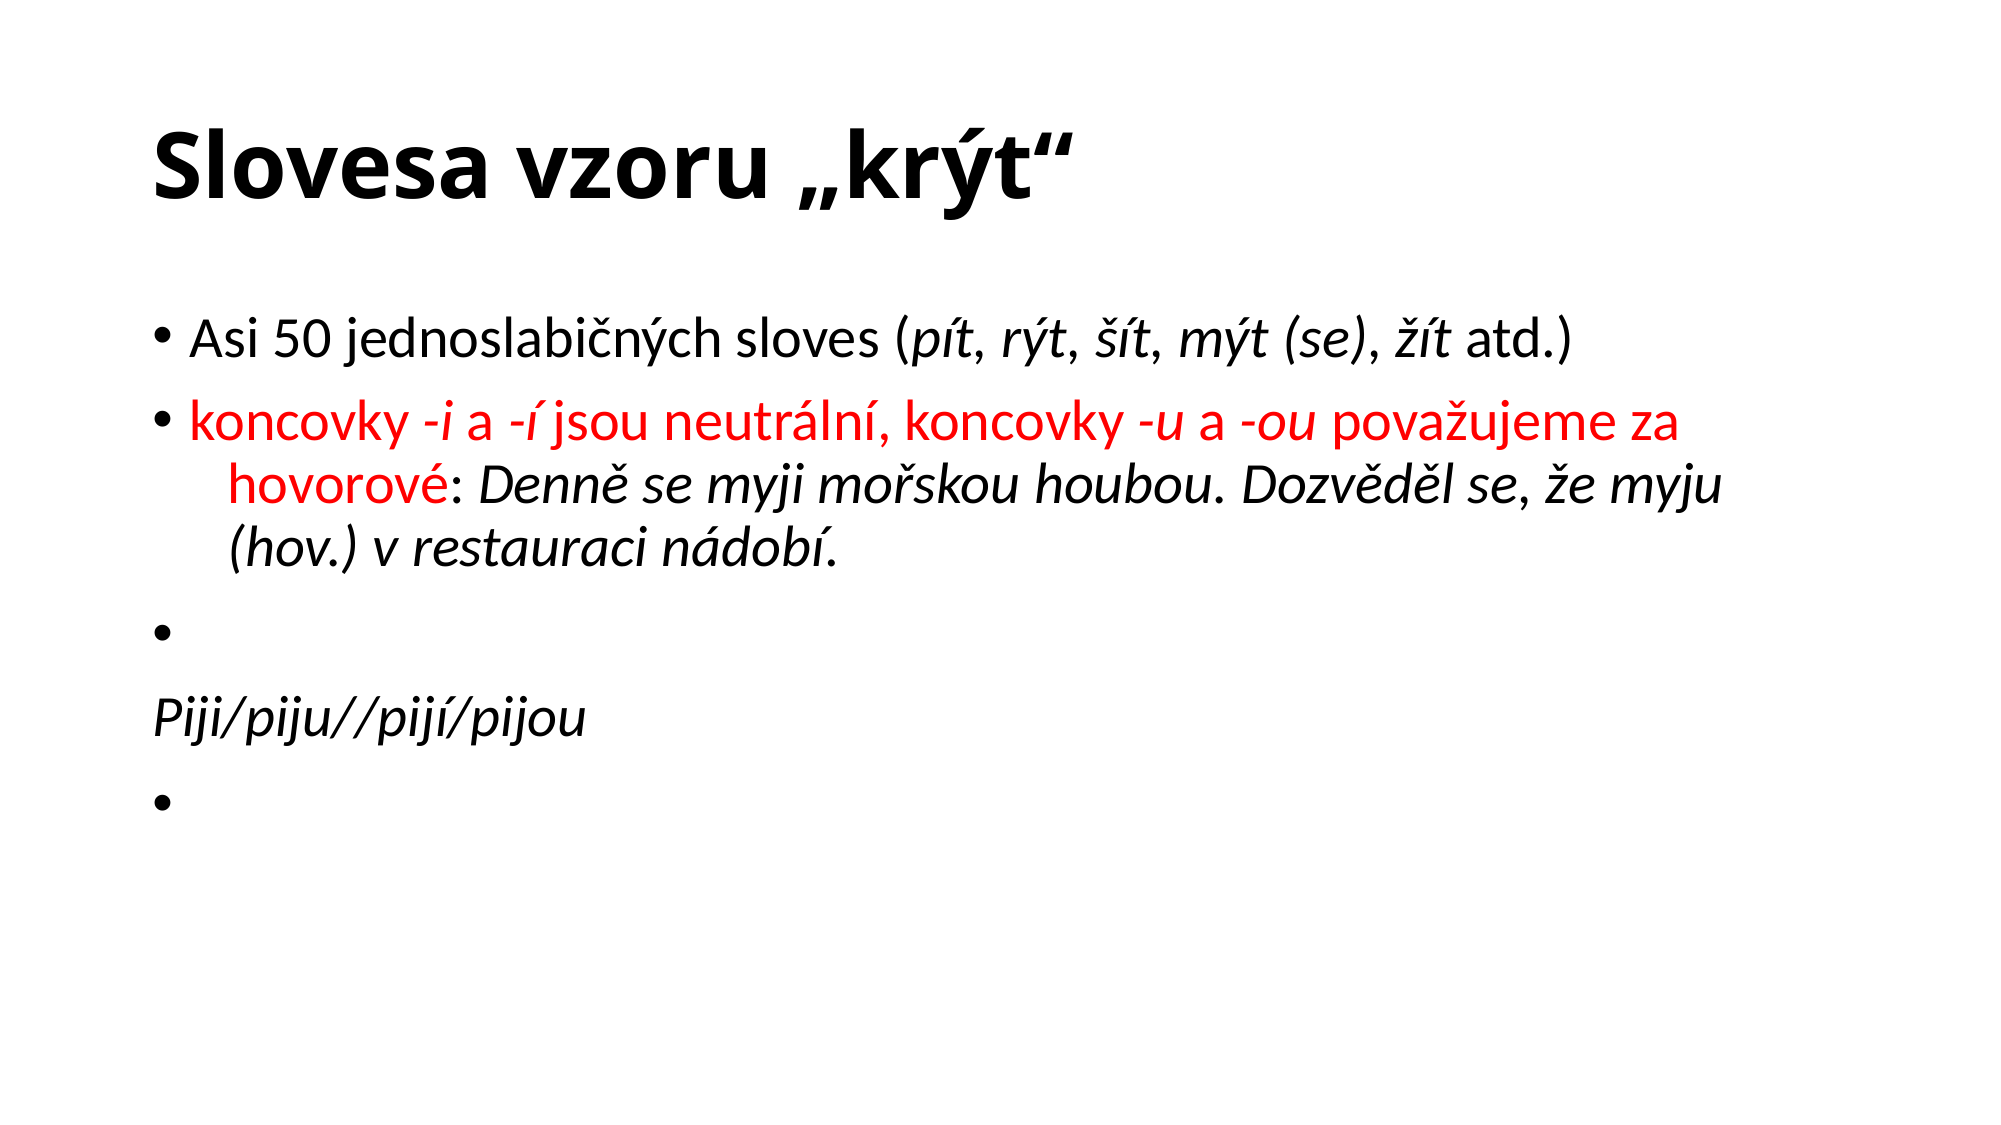

# Slovesa vzoru „krýt“
Asi 50 jednoslabičných sloves (pít, rýt, šít, mýt (se), žít atd.)
koncovky -i a -í jsou neutrální, koncovky -u a -ou považujeme za hovorové: Denně se myji mořskou houbou. Dozvěděl se, že myju (hov.) v restauraci nádobí.
Piji/piju//pijí/pijou